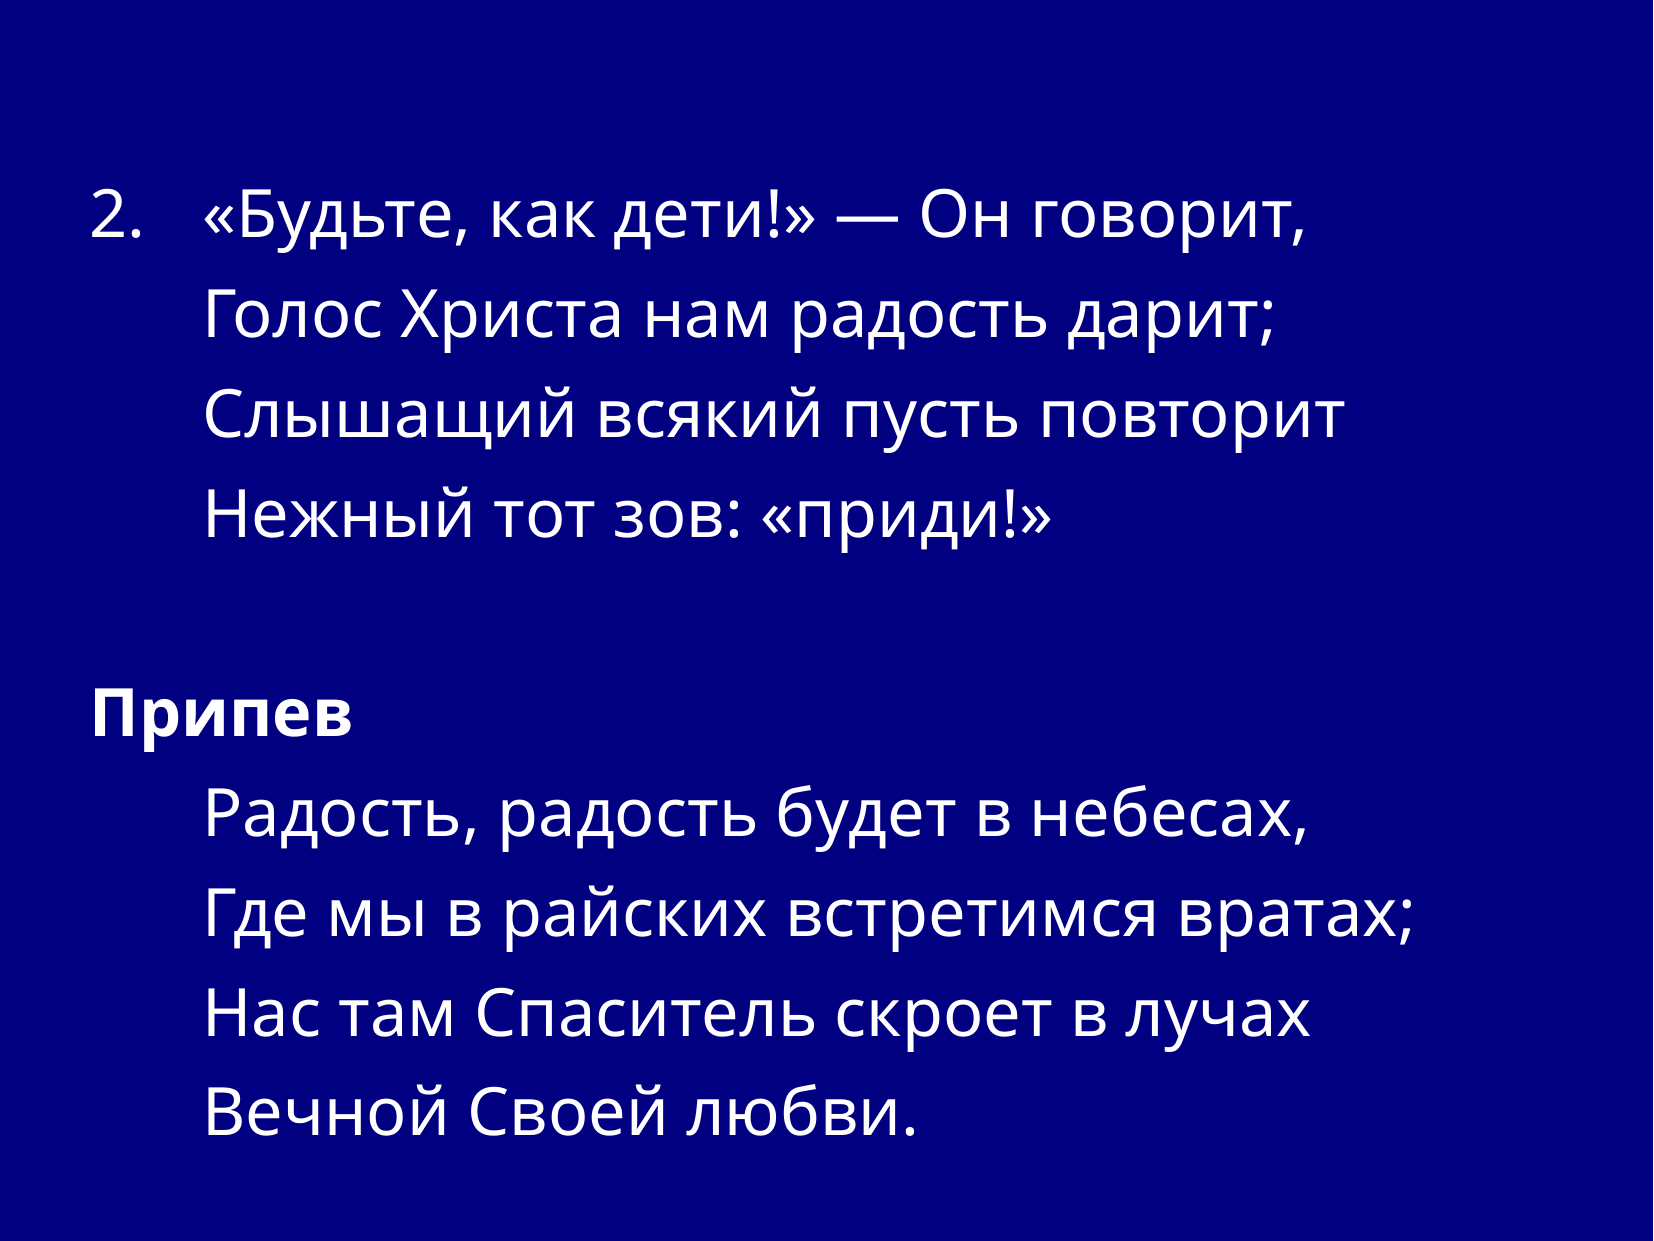

2.	«Будьте, как дети!» — Он говорит,
	Голос Христа нам радость дарит;
	Слышащий всякий пусть повторит
	Нежный тот зов: «приди!»
Припев
	Радость, радость будет в небесах,
	Где мы в райских встретимся вратах;
	Нас там Спаситель скроет в лучах
	Вечной Своей любви.